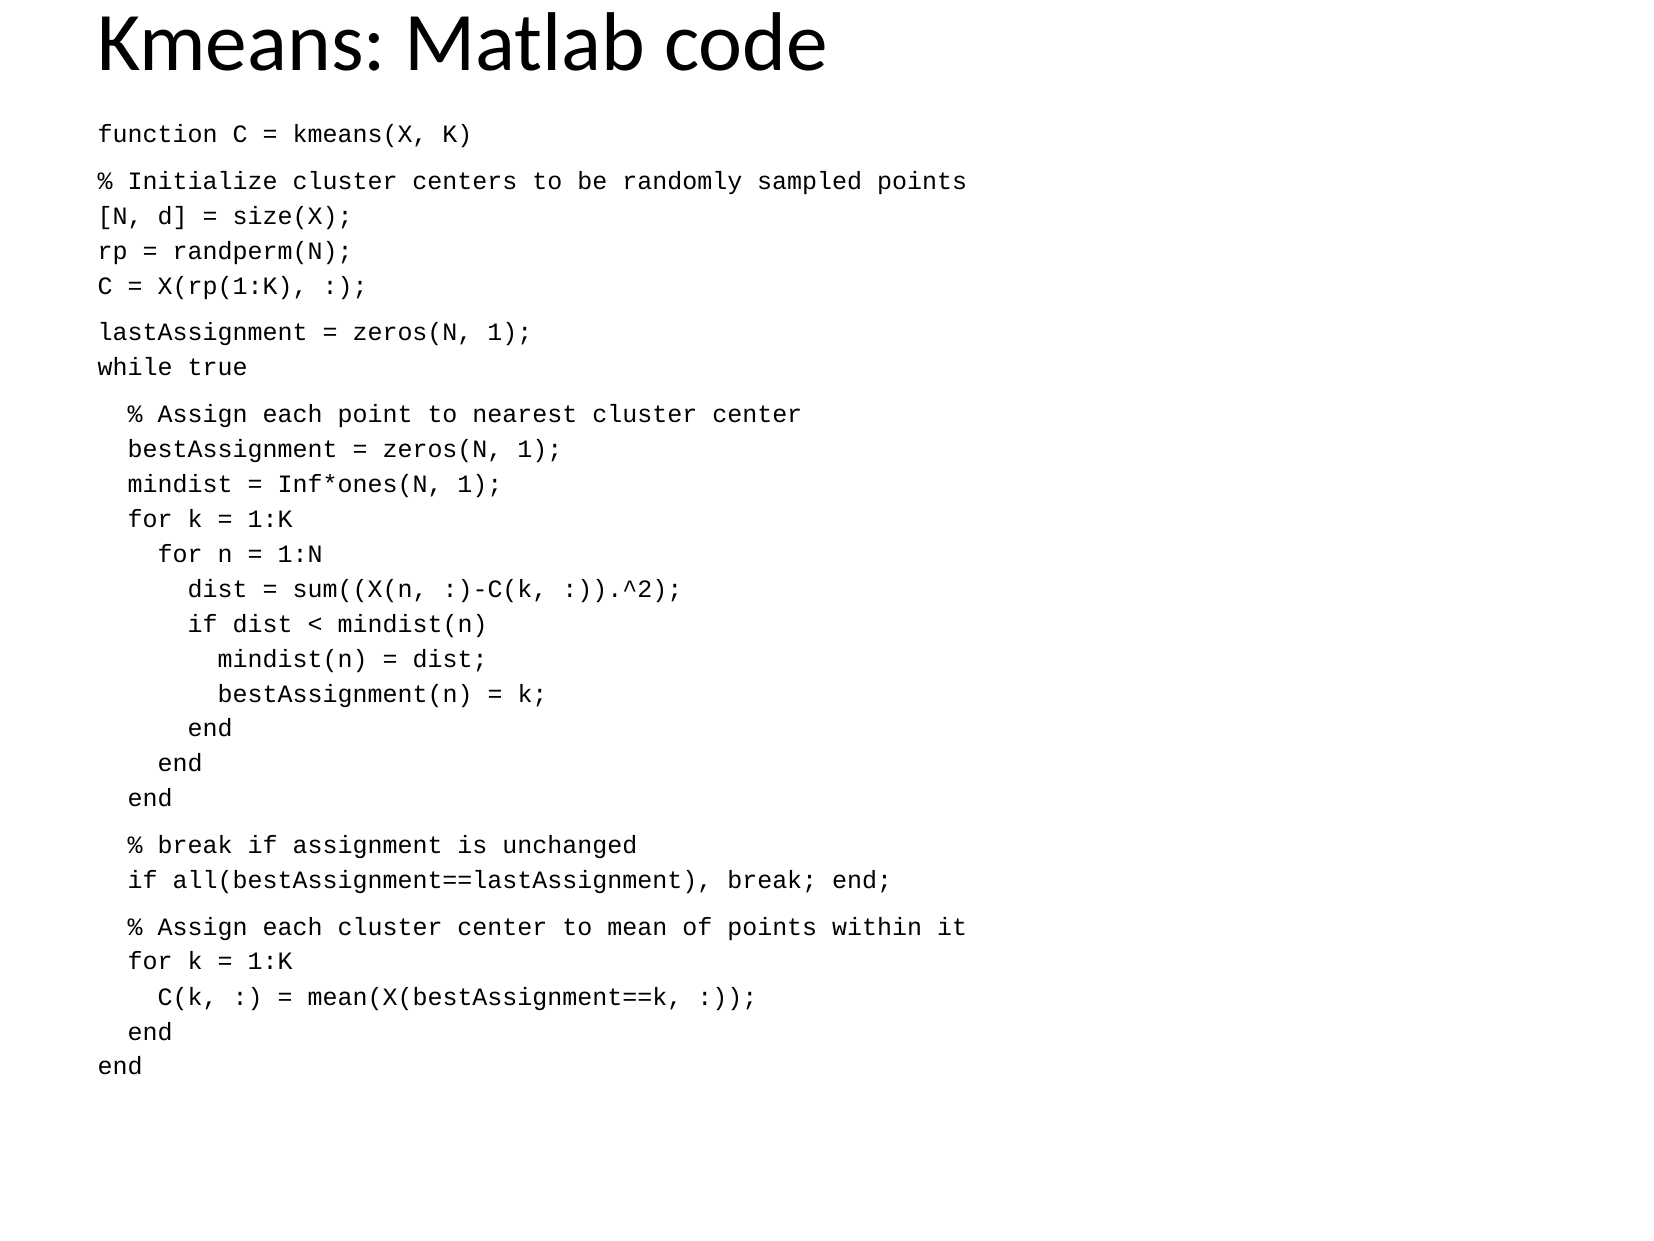

# Kmeans: Matlab code
function C = kmeans(X, K)
% Initialize cluster centers to be randomly sampled points
[N, d] = size(X);
rp = randperm(N);
C = X(rp(1:K), :);
lastAssignment = zeros(N, 1);
while true
 % Assign each point to nearest cluster center
 bestAssignment = zeros(N, 1);
 mindist = Inf*ones(N, 1);
 for k = 1:K
 for n = 1:N
 dist = sum((X(n, :)-C(k, :)).^2);
 if dist < mindist(n)
 mindist(n) = dist;
 bestAssignment(n) = k;
 end
 end
 end
 % break if assignment is unchanged
 if all(bestAssignment==lastAssignment), break; end;
 % Assign each cluster center to mean of points within it
 for k = 1:K
 C(k, :) = mean(X(bestAssignment==k, :));
 end
end